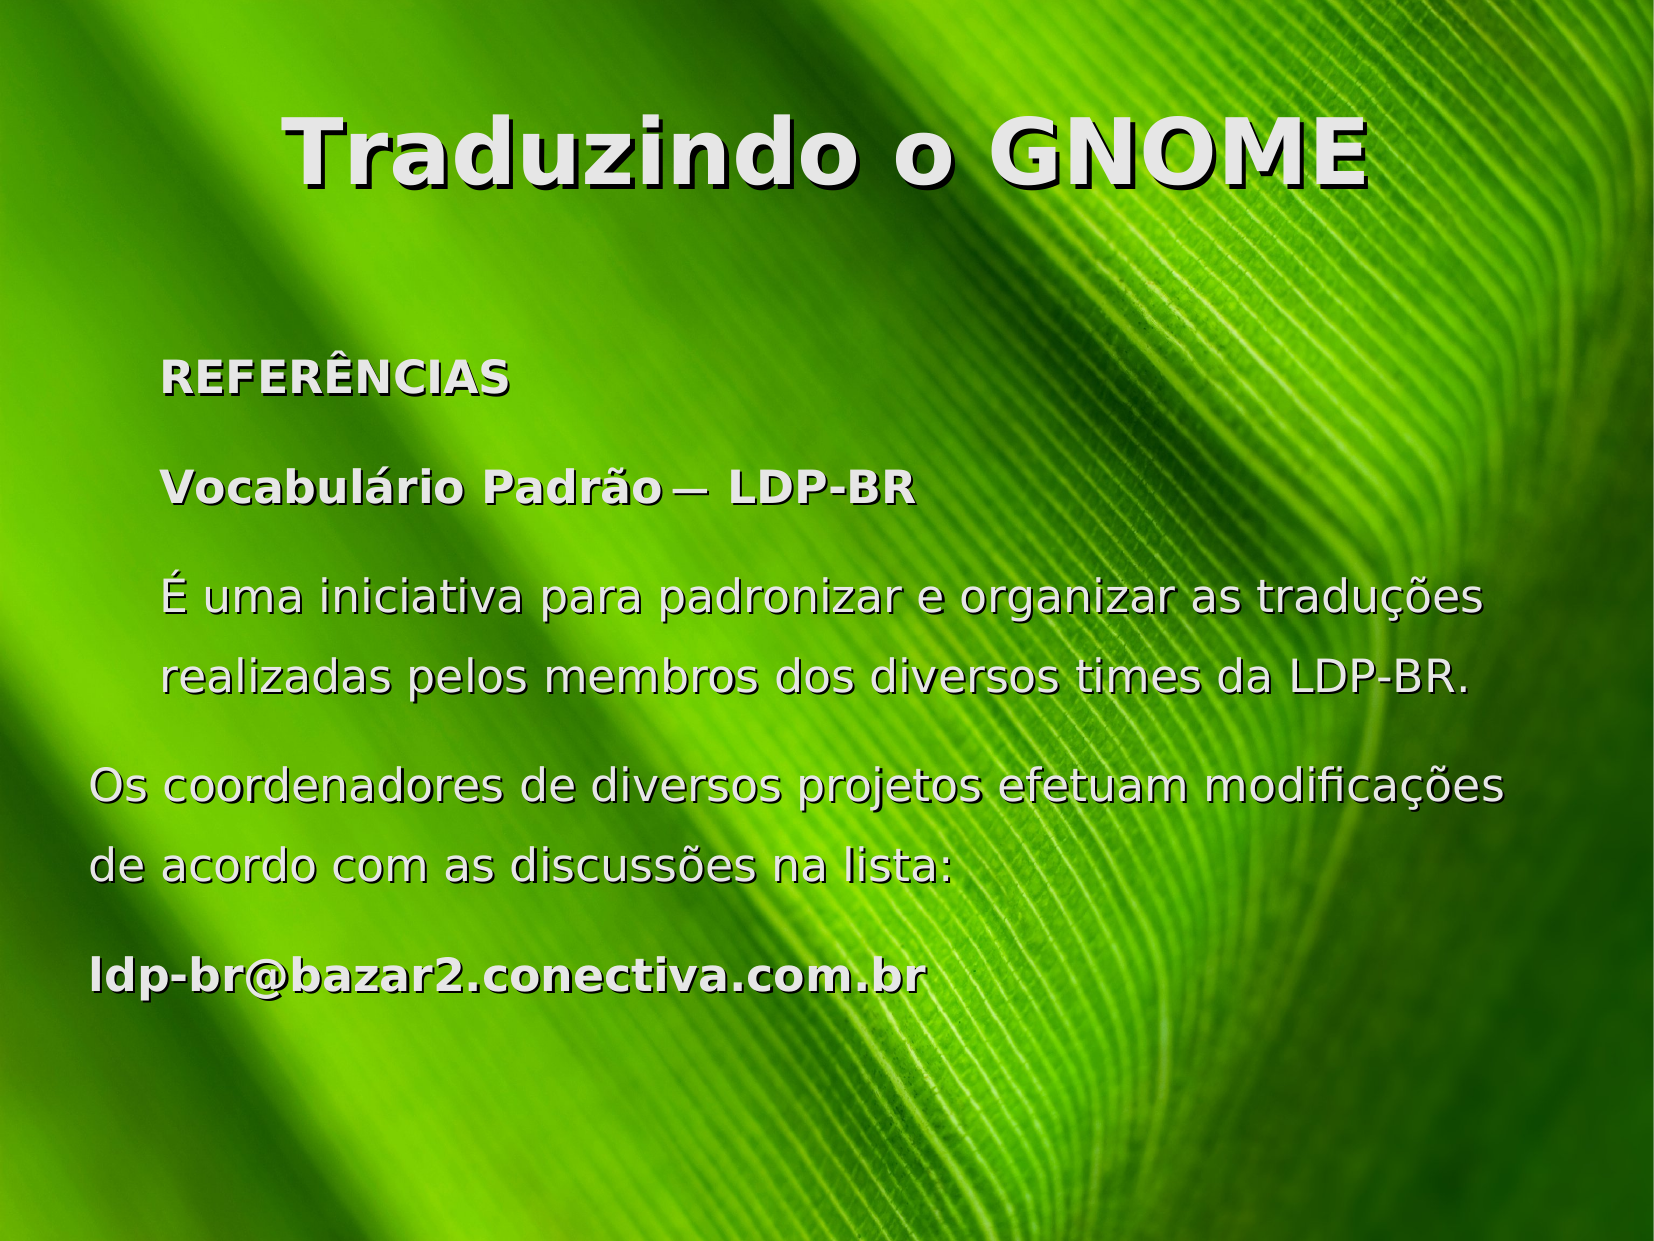

# Traduzindo o GNOME
REFERÊNCIAS
Vocabulário Padrão ̶ LDP-BR
É uma iniciativa para padronizar e organizar as traduções realizadas pelos membros dos diversos times da LDP-BR.
Os coordenadores de diversos projetos efetuam modificações de acordo com as discussões na lista:
ldp-br@bazar2.conectiva.com.br